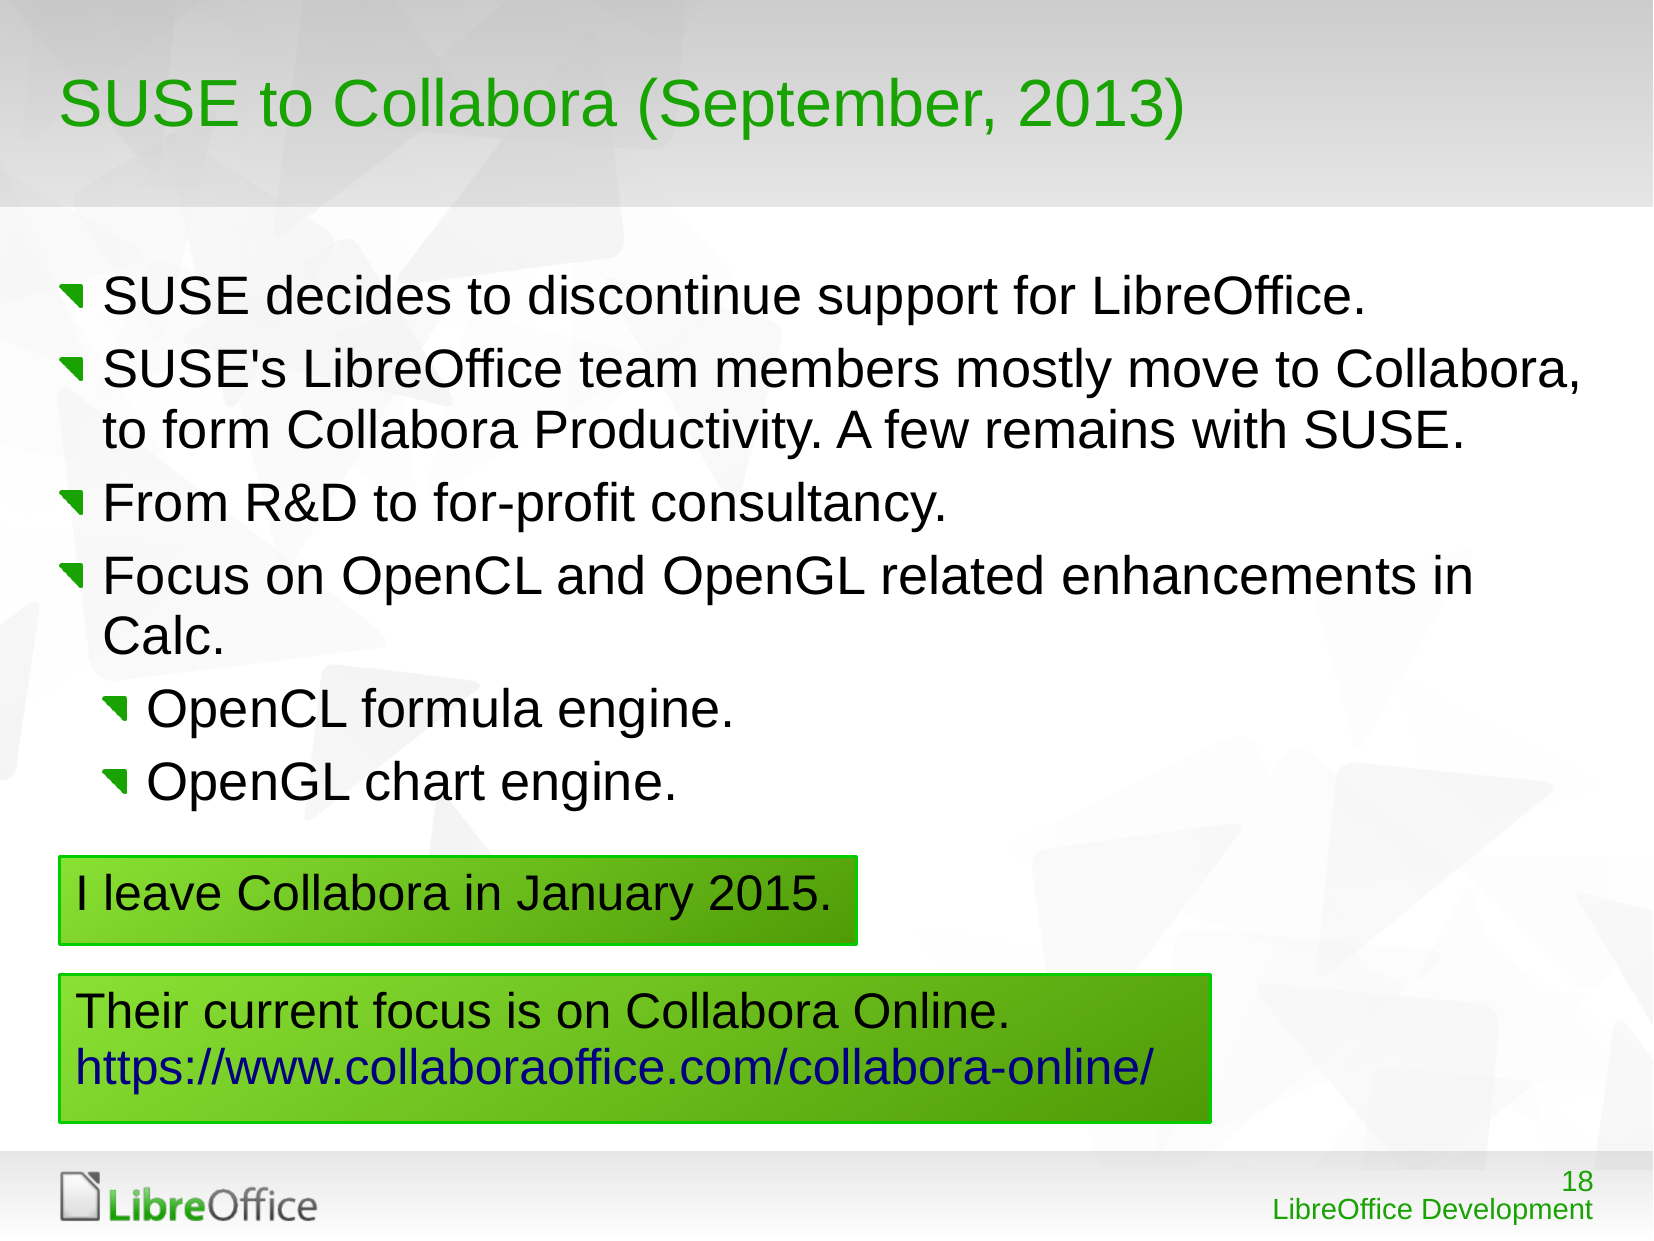

# SUSE to Collabora (September, 2013)
SUSE decides to discontinue support for LibreOffice.
SUSE's LibreOffice team members mostly move to Collabora, to form Collabora Productivity. A few remains with SUSE.
From R&D to for-profit consultancy.
Focus on OpenCL and OpenGL related enhancements in Calc.
OpenCL formula engine.
OpenGL chart engine.
I leave Collabora in January 2015.
Their current focus is on Collabora Online.
https://www.collaboraoffice.com/collabora-online/
18
LibreOffice Development